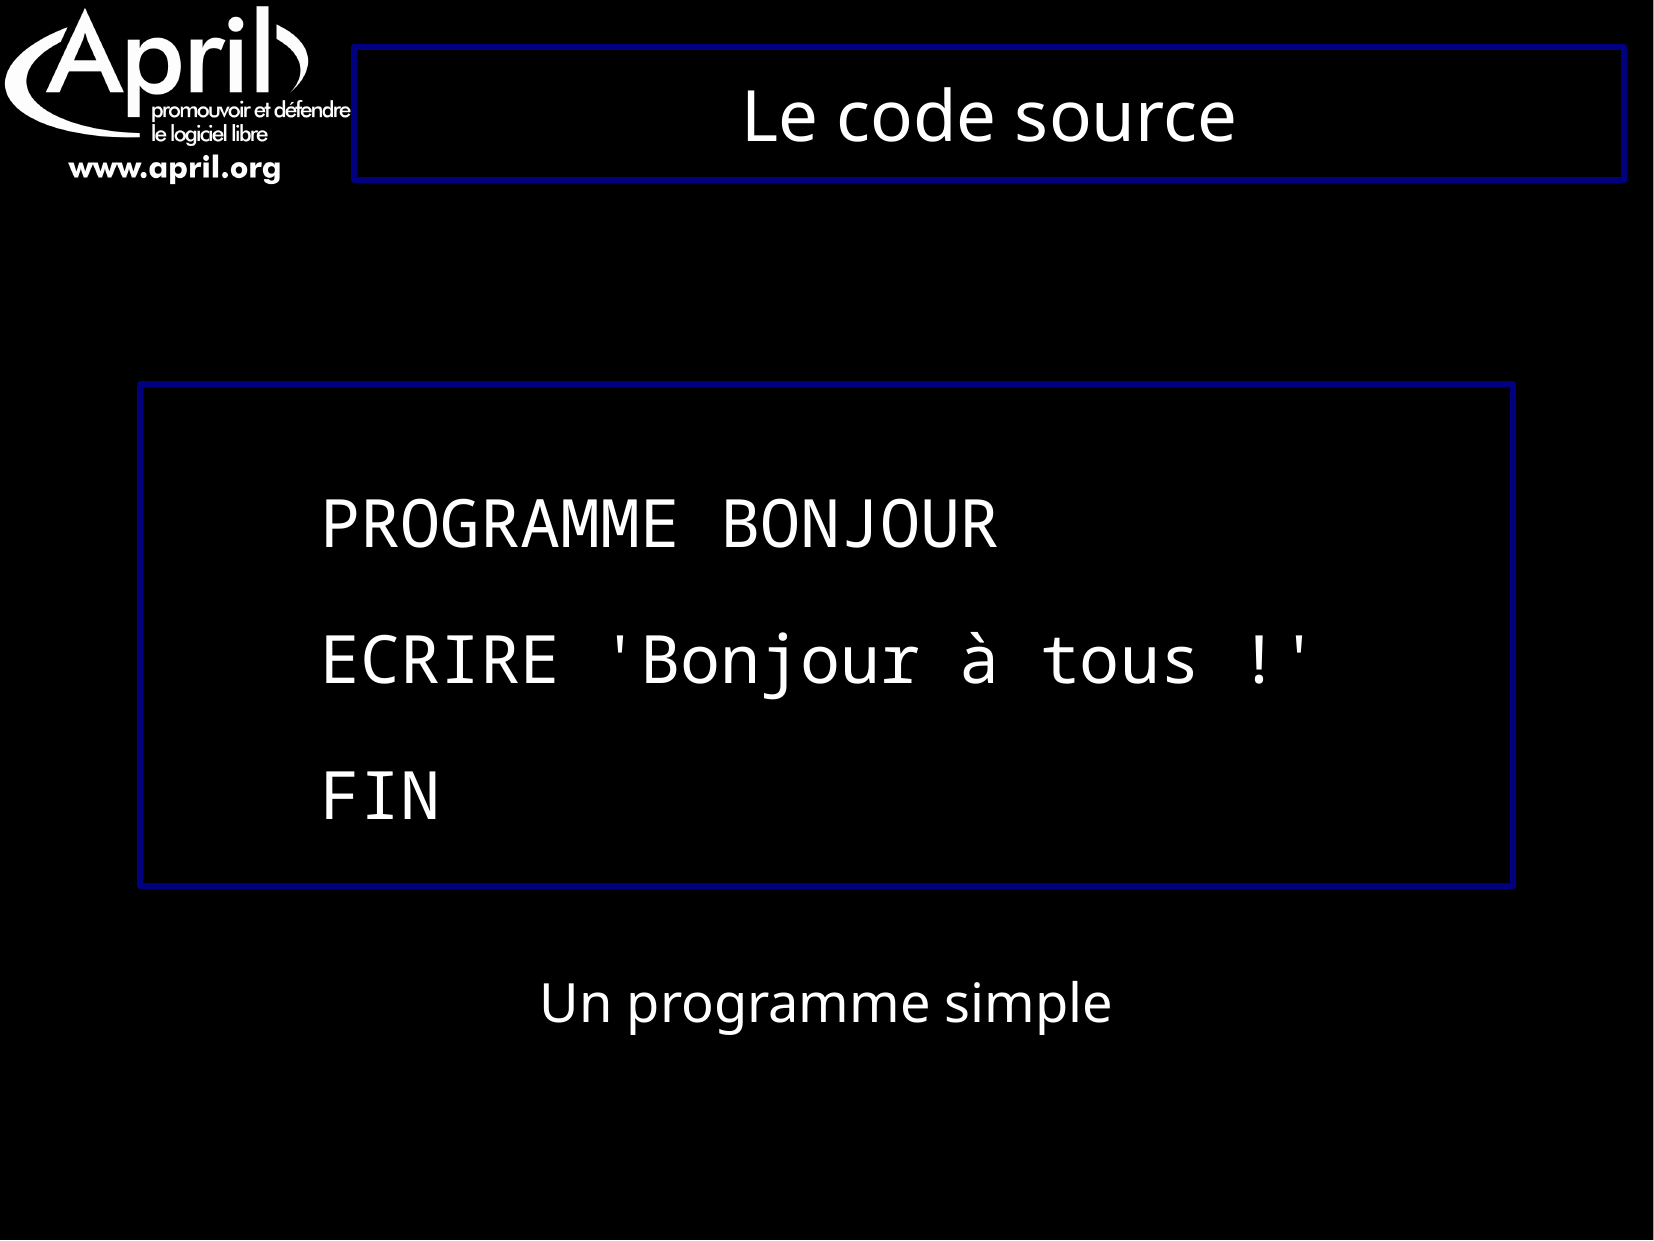

# Le code source
PROGRAMME BONJOUR
ECRIRE 'Bonjour à tous !'
FIN
Un programme simple